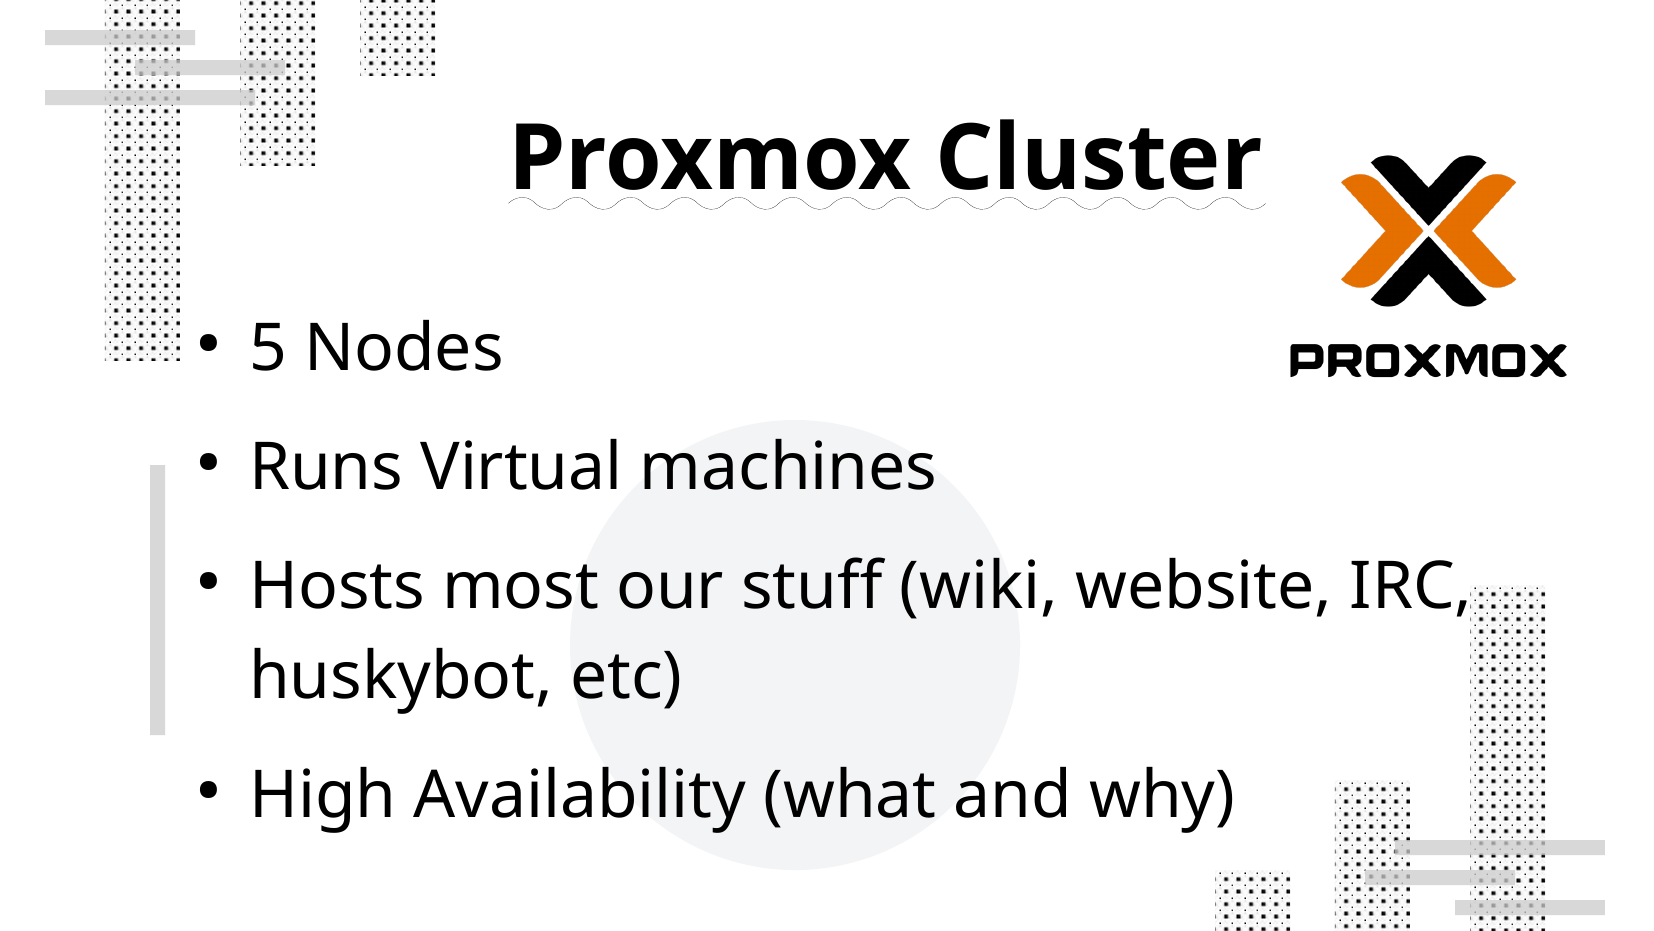

# Proxmox Cluster
5 Nodes
Runs Virtual machines
Hosts most our stuff (wiki, website, IRC, huskybot, etc)
High Availability (what and why)